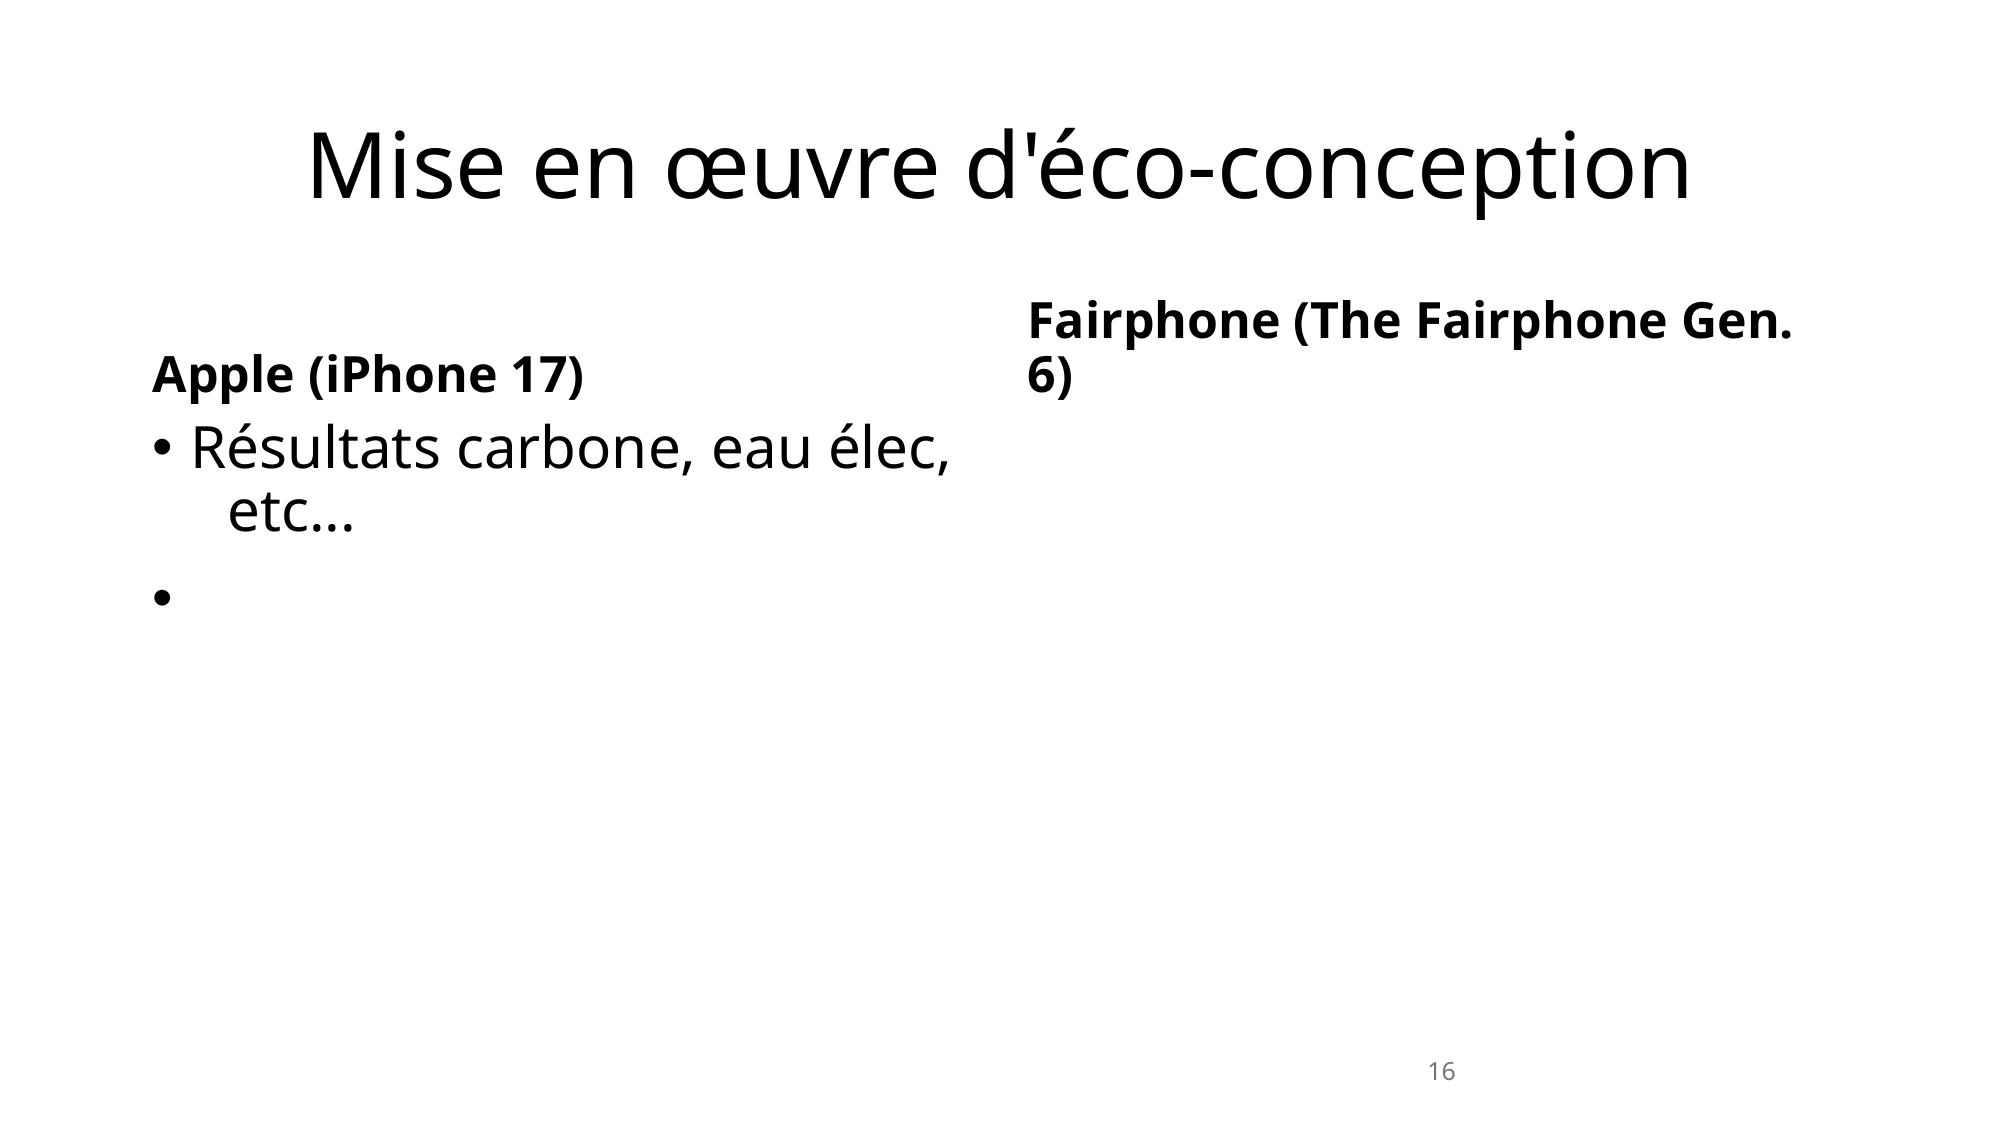

# Mise en œuvre d'éco-conception
Apple (iPhone 17)
Fairphone (The Fairphone Gen. 6)
Résultats carbone, eau élec, etc...